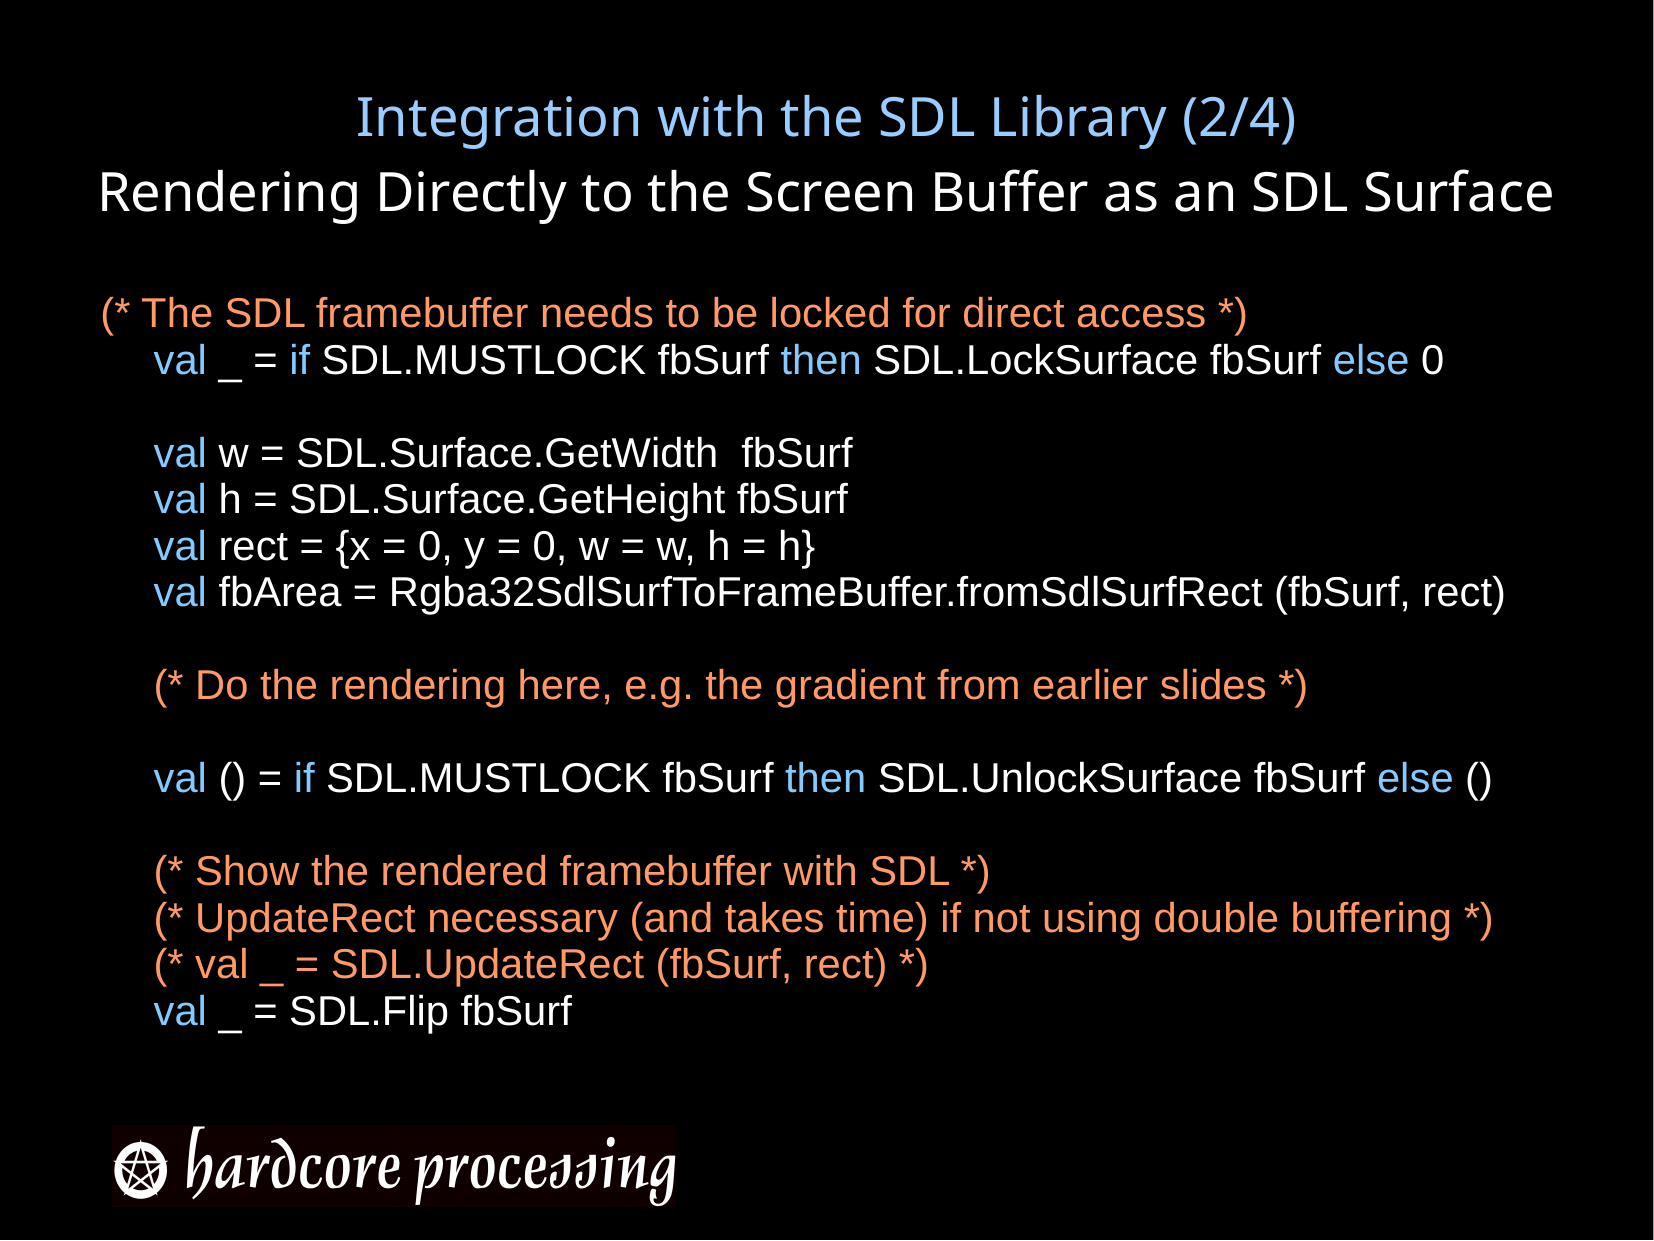

# Integration with the SDL Library (2/4) Rendering Directly to the Screen Buffer as an SDL Surface
(* The SDL framebuffer needs to be locked for direct access *)
val _ = if SDL.MUSTLOCK fbSurf then SDL.LockSurface fbSurf else 0
val w = SDL.Surface.GetWidth fbSurf
val h = SDL.Surface.GetHeight fbSurf
val rect = {x = 0, y = 0, w = w, h = h}
val fbArea = Rgba32SdlSurfToFrameBuffer.fromSdlSurfRect (fbSurf, rect)
(* Do the rendering here, e.g. the gradient from earlier slides *)
val () = if SDL.MUSTLOCK fbSurf then SDL.UnlockSurface fbSurf else ()
(* Show the rendered framebuffer with SDL *)
(* UpdateRect necessary (and takes time) if not using double buffering *)
(* val _ = SDL.UpdateRect (fbSurf, rect) *)
val _ = SDL.Flip fbSurf